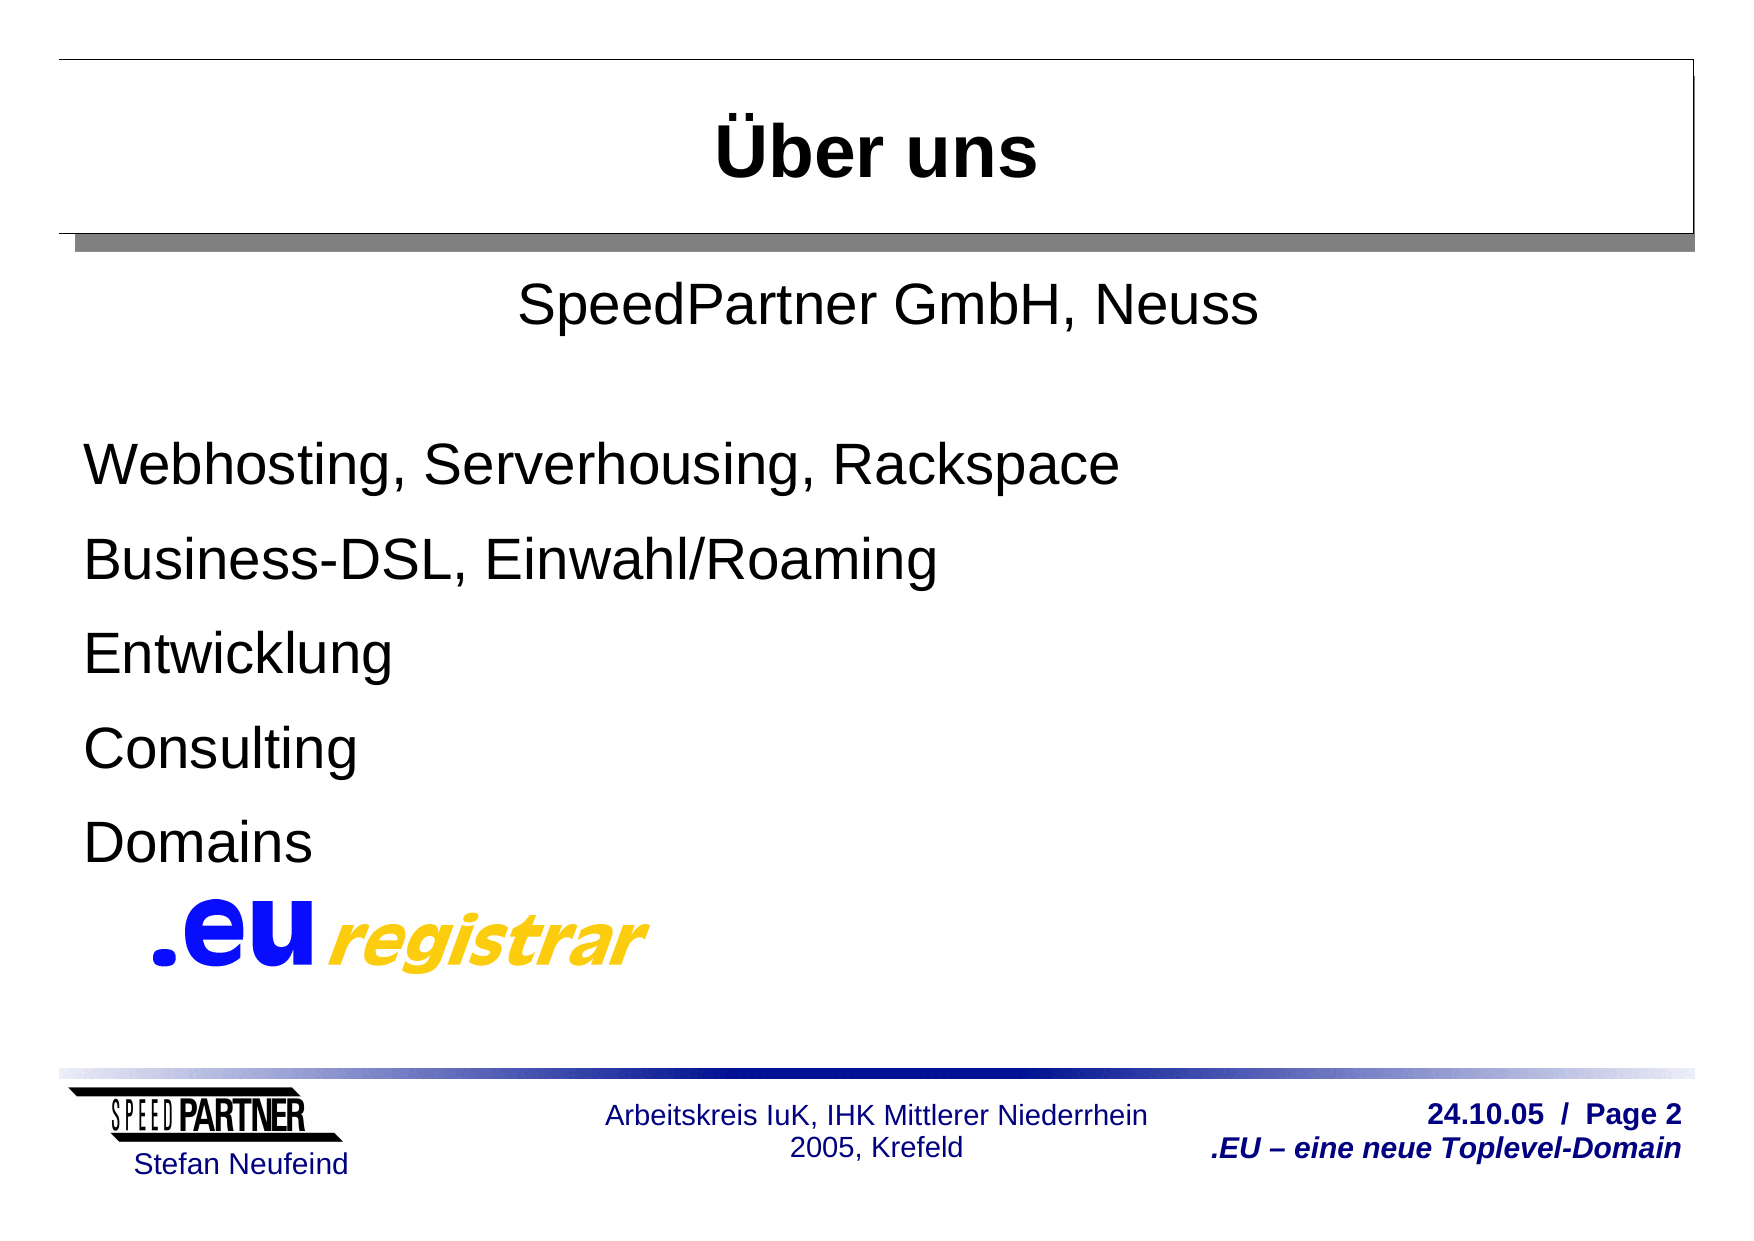

# Über uns
SpeedPartner GmbH, Neuss
Webhosting, Serverhousing, Rackspace
Business-DSL, Einwahl/Roaming
Entwicklung
Consulting
Domains